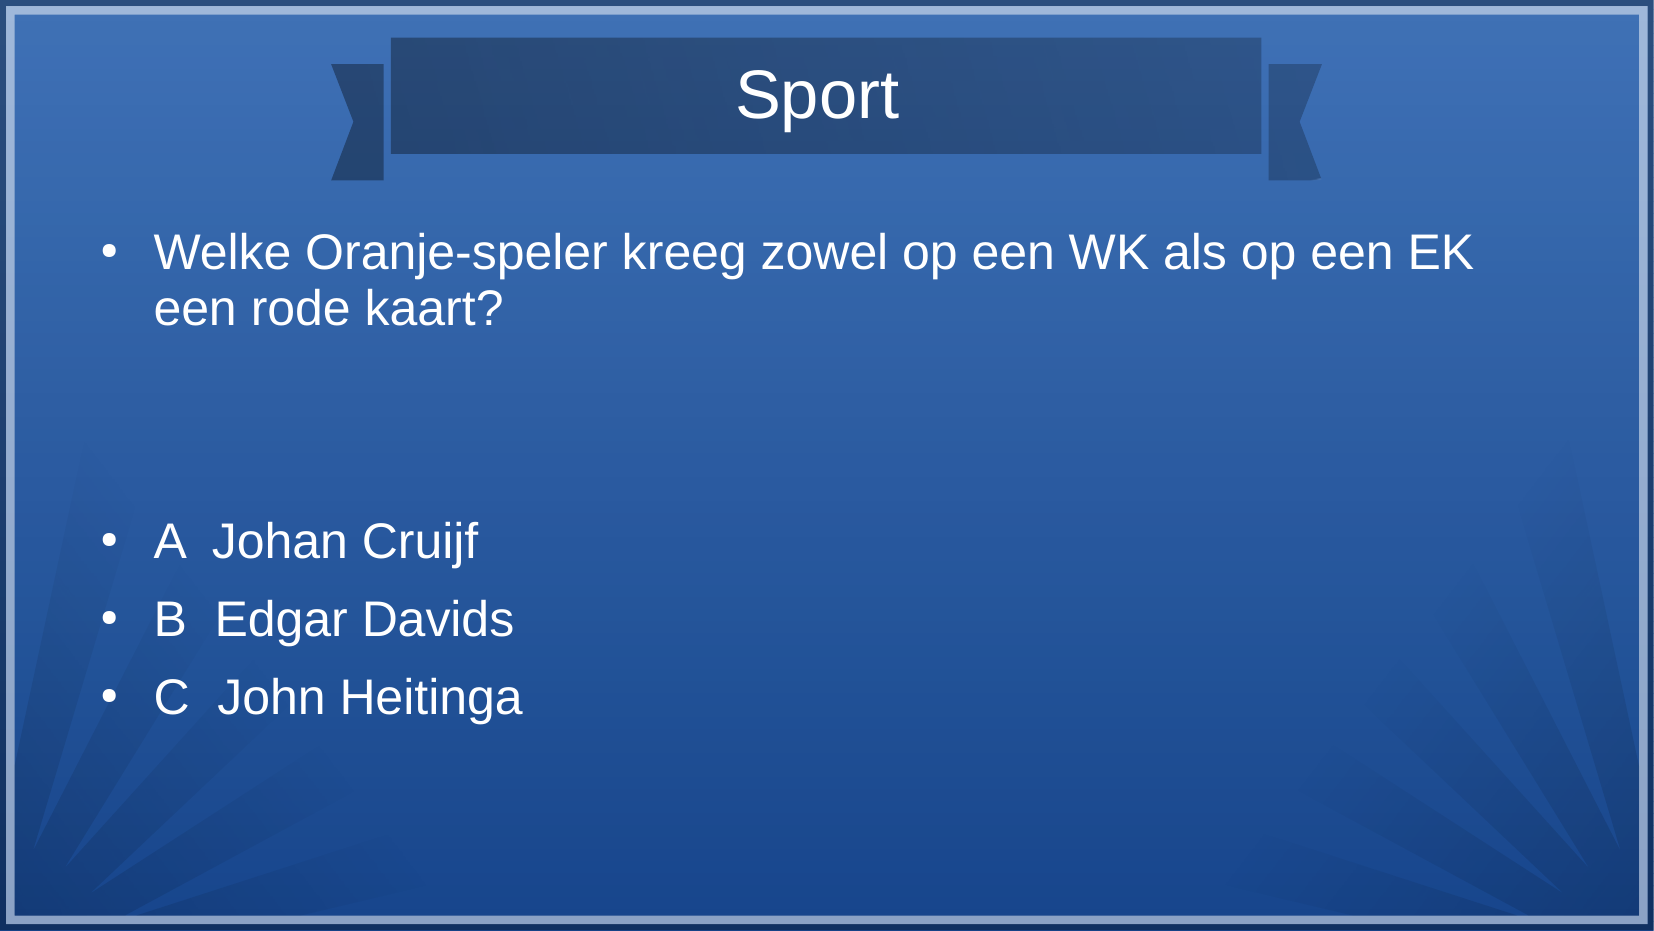

# Sport
Welke Oranje-speler kreeg zowel op een WK als op een EK een rode kaart?
A Johan Cruijf
B Edgar Davids
C John Heitinga